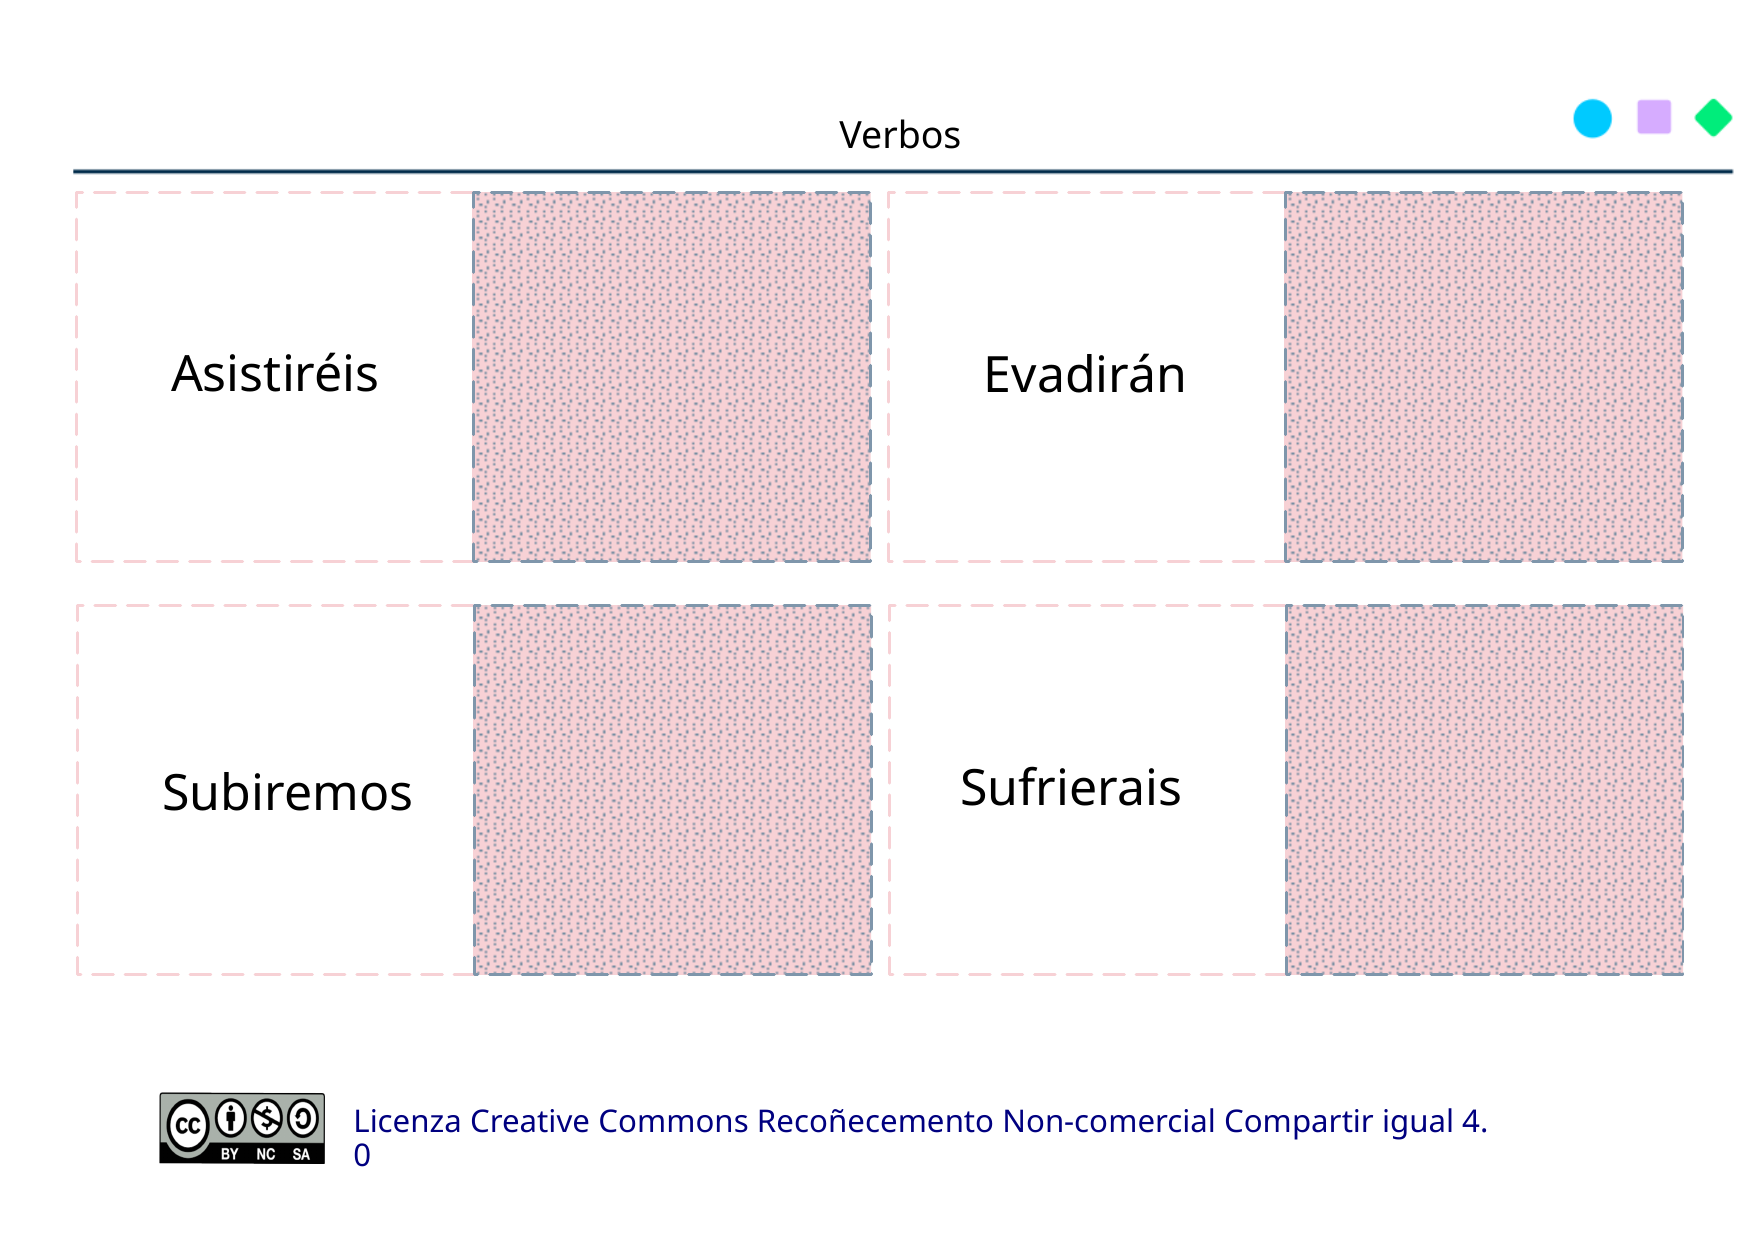

Verbos
Asistiréis
Evadirán
Sufrierais
Subiremos
Licenza Creative Commons Recoñecemento Non-comercial Compartir igual 4.0